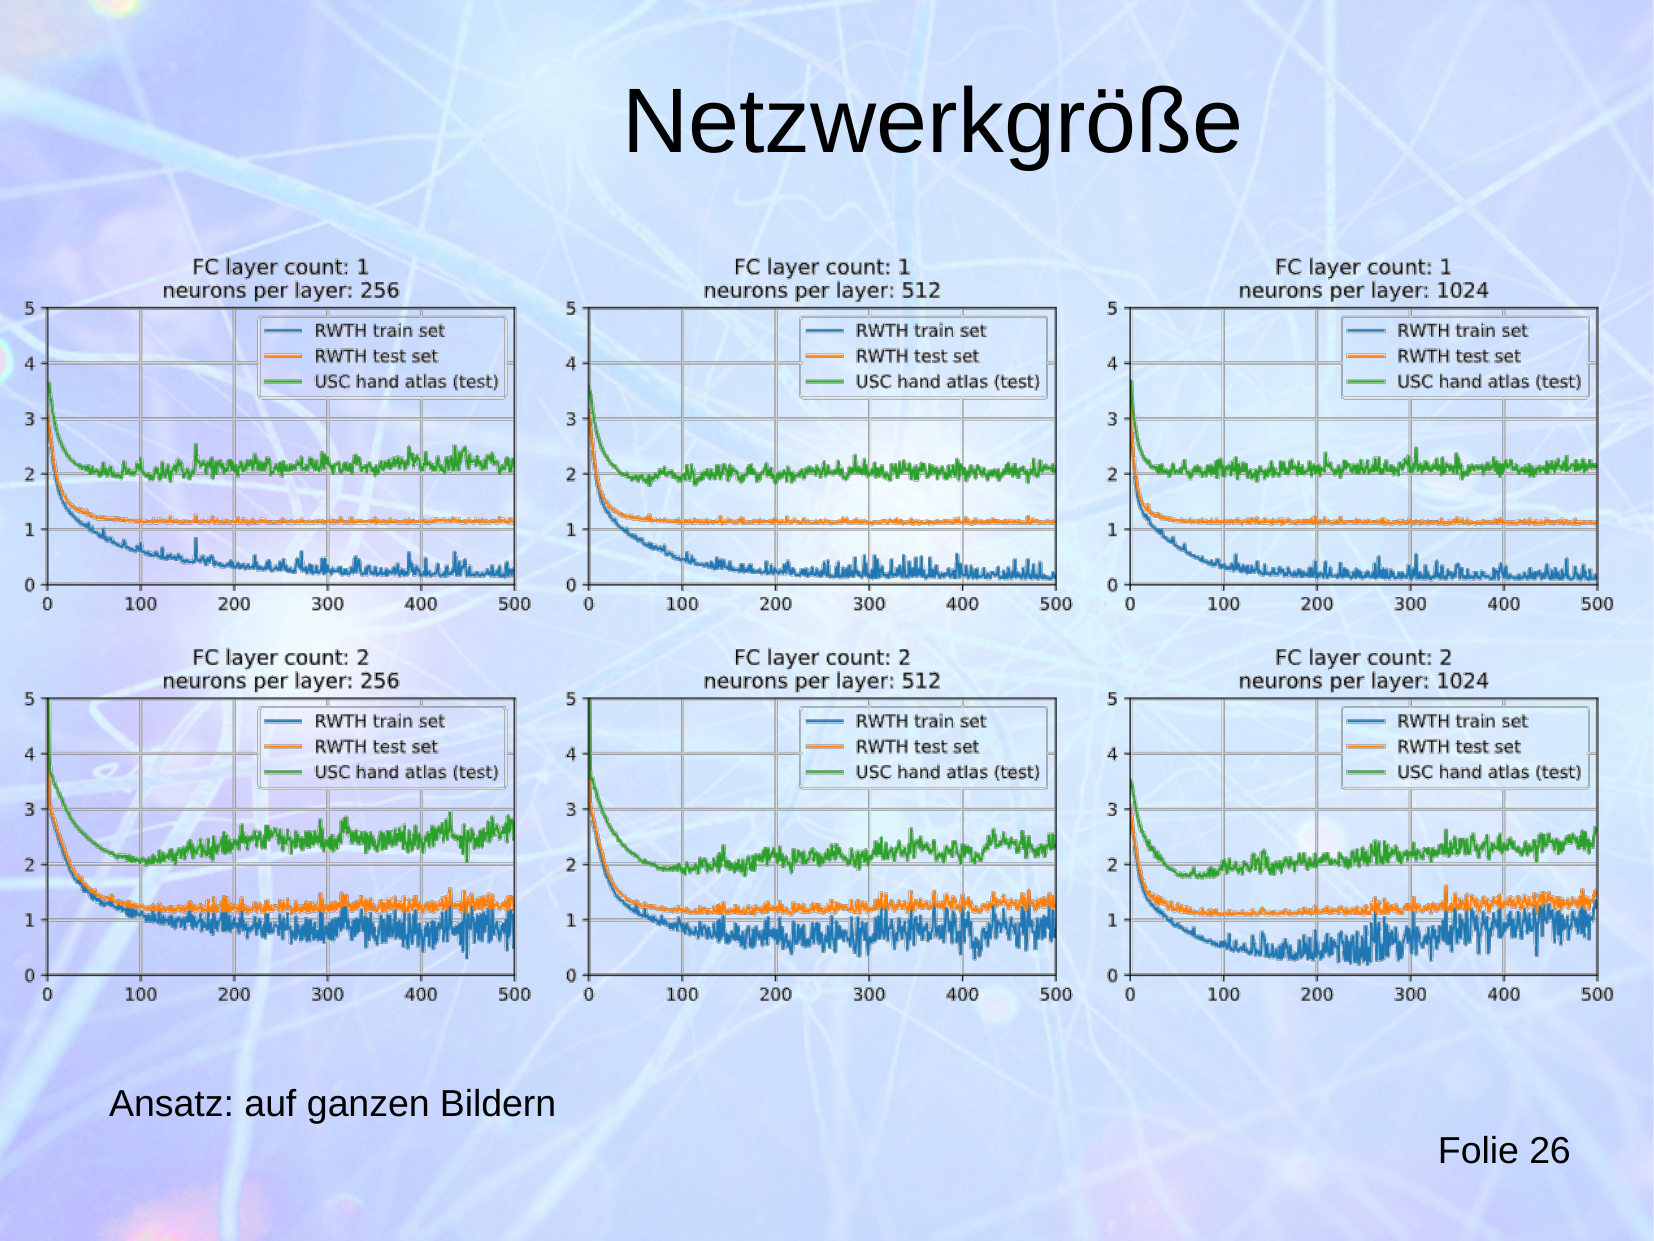

# Netzwerkgröße
Ansatz: auf ganzen Bildern
26